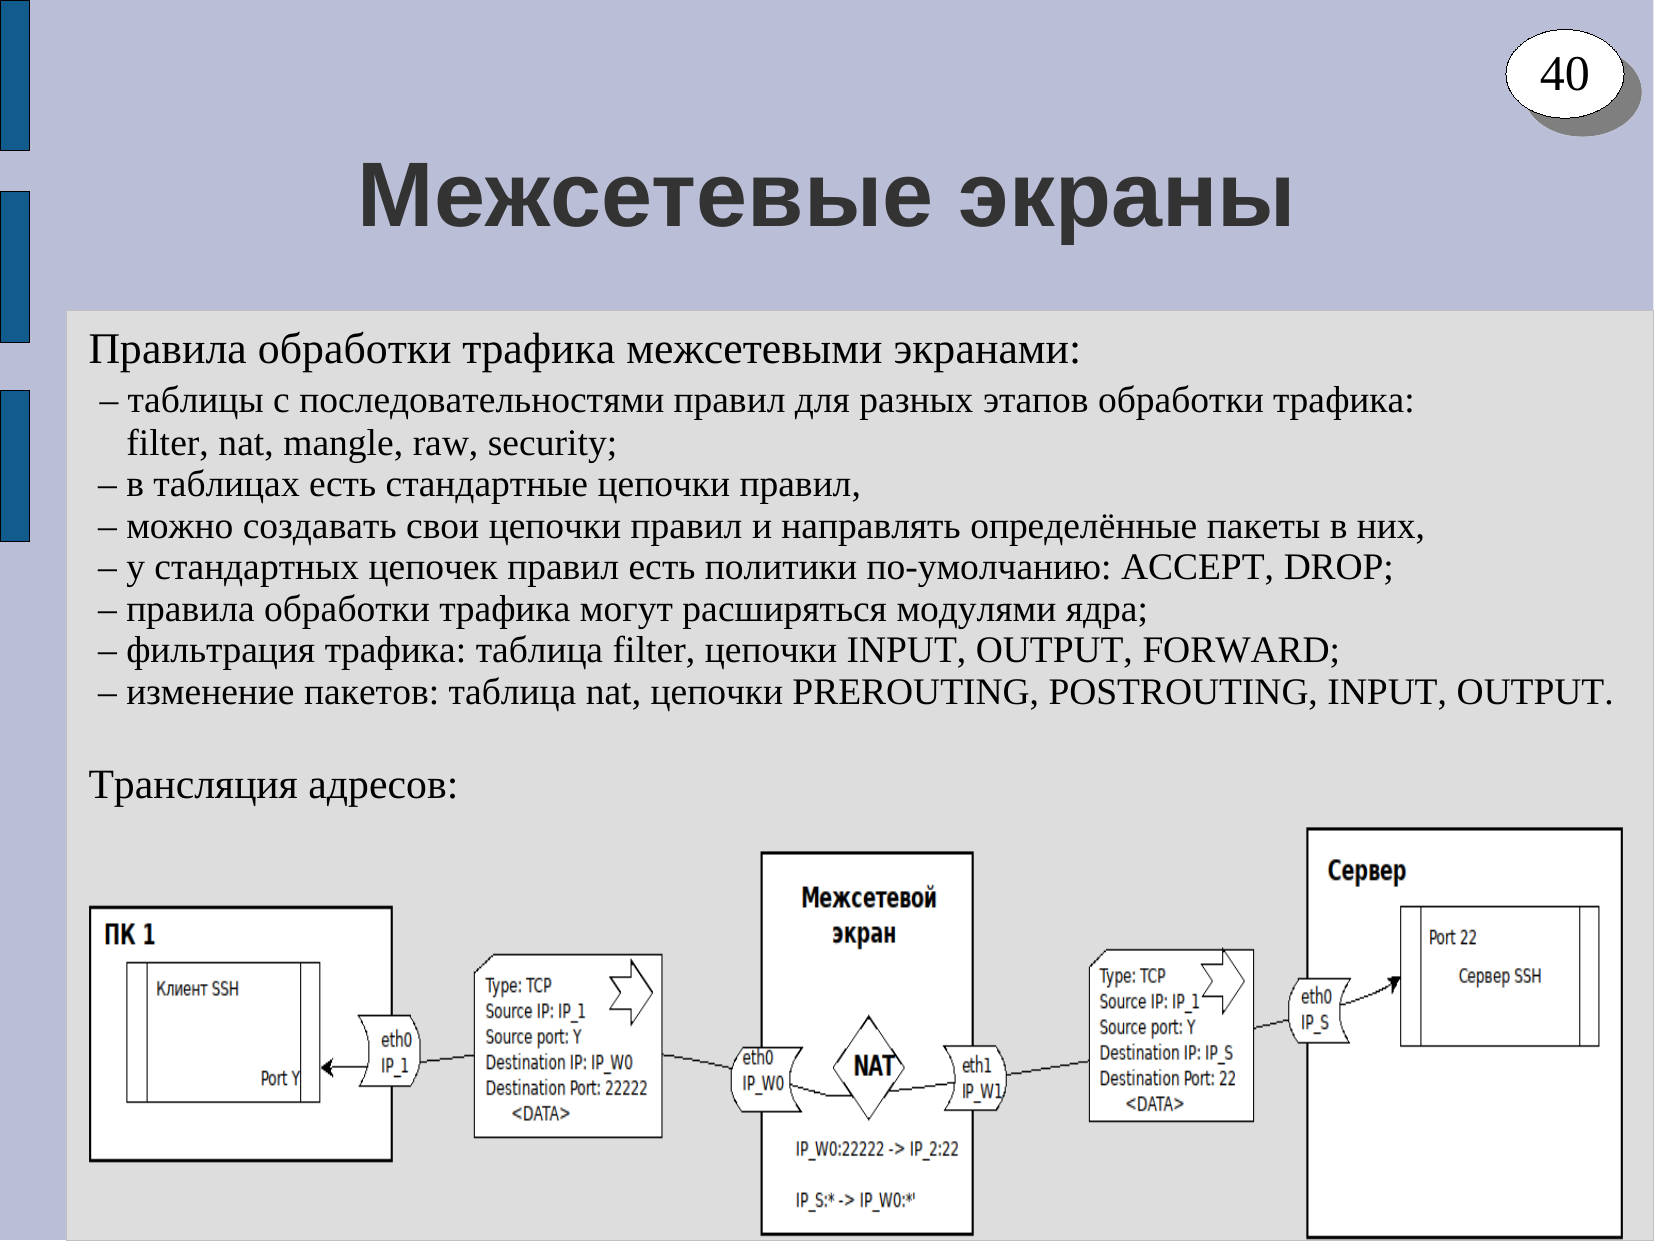

40
# Межсетевые экраны
Правила обработки трафика межсетевыми экранами:
 – таблицы с последовательностями правил для разных этапов обработки трафика:
 filter, nat, mangle, raw, security;
 – в таблицах есть стандартные цепочки правил,
 – можно создавать свои цепочки правил и направлять определённые пакеты в них,
 – у стандартных цепочек правил есть политики по-умолчанию: ACCEPT, DROP;
 – правила обработки трафика могут расширяться модулями ядра;
 – фильтрация трафика: таблица filter, цепочки INPUT, OUTPUT, FORWARD;
 – изменение пакетов: таблица nat, цепочки PREROUTING, POSTROUTING, INPUT, OUTPUT.
Трансляция адресов: